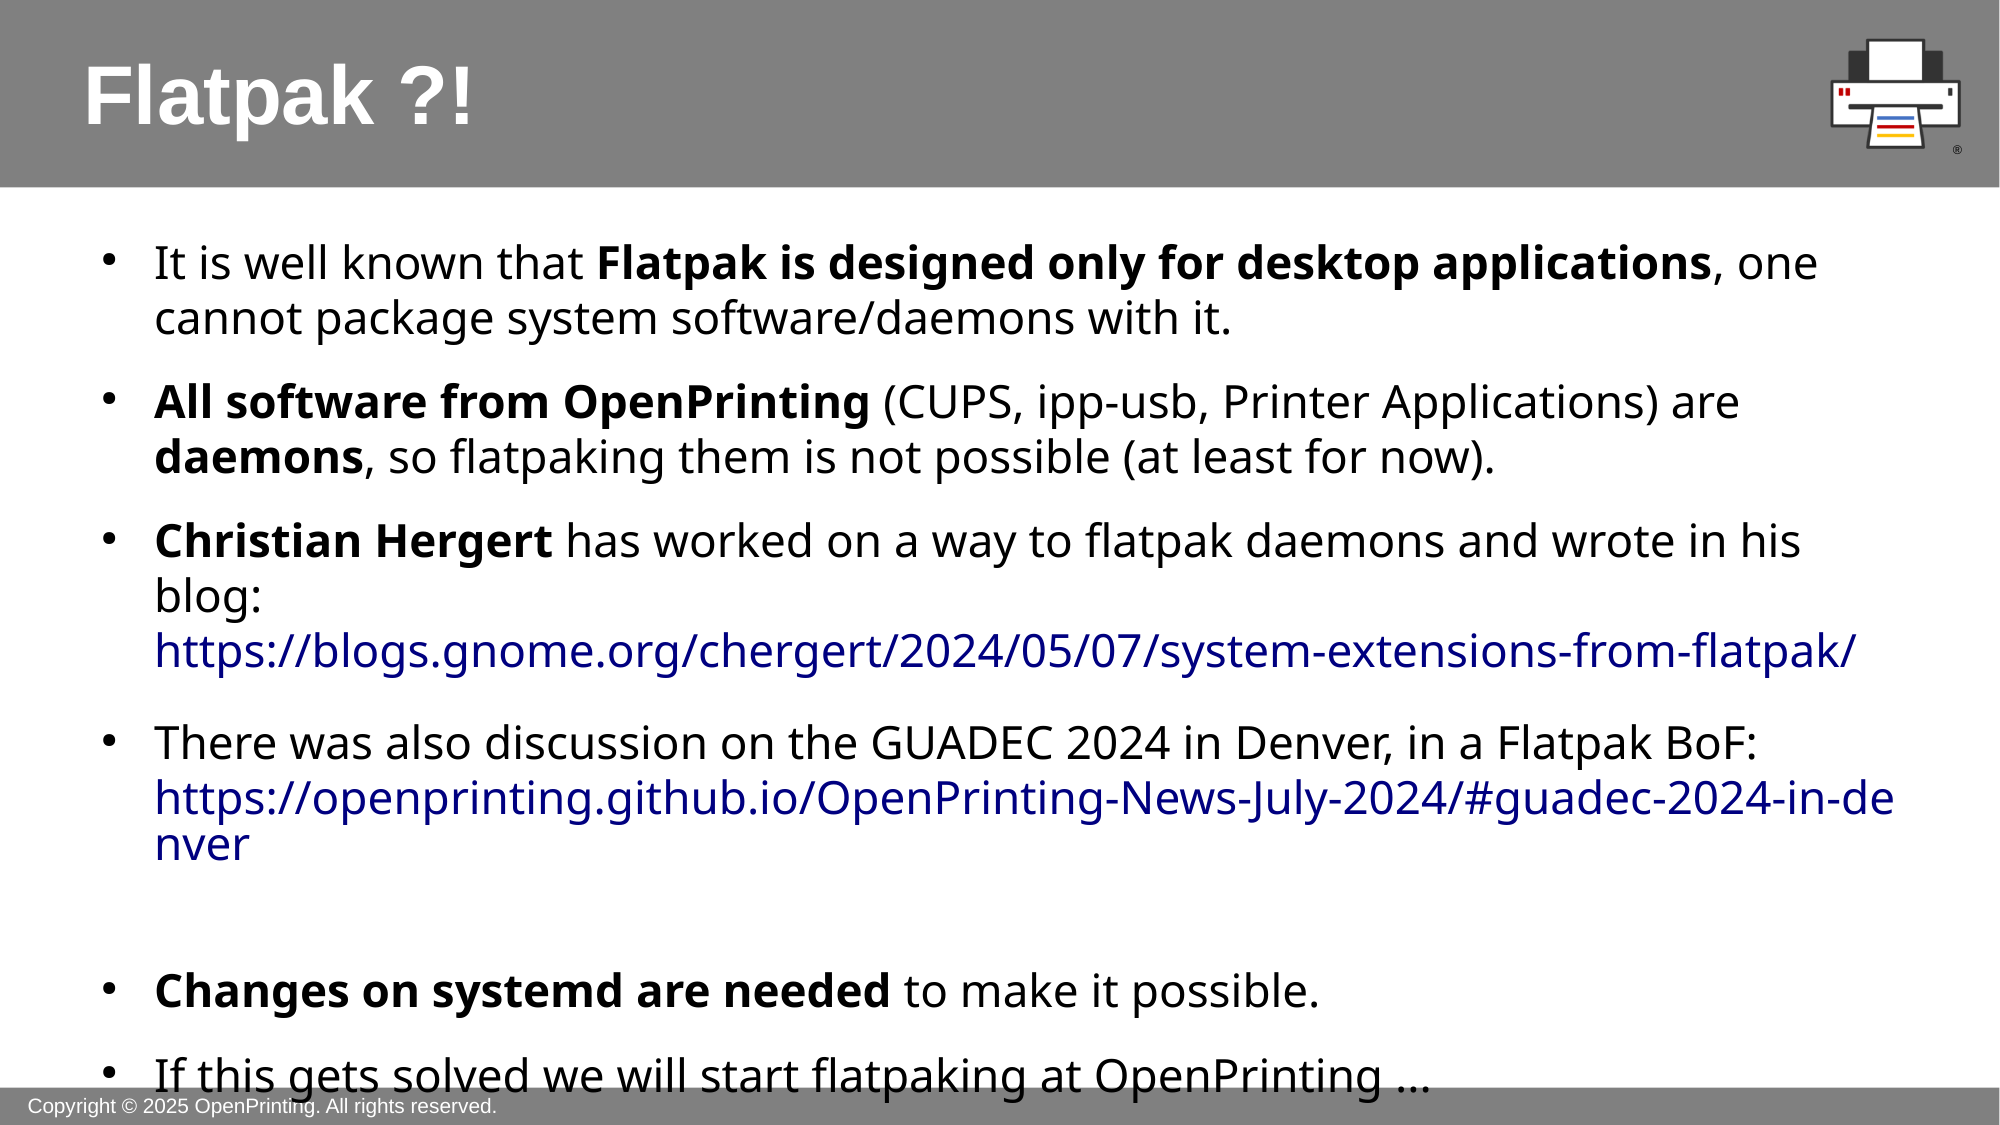

Flatpak ?!
# It is well known that Flatpak is designed only for desktop applications, one cannot package system software/daemons with it.
All software from OpenPrinting (CUPS, ipp-usb, Printer Applications) are daemons, so flatpaking them is not possible (at least for now).
Christian Hergert has worked on a way to flatpak daemons and wrote in his blog:
https://blogs.gnome.org/chergert/2024/05/07/system-extensions-from-flatpak/
There was also discussion on the GUADEC 2024 in Denver, in a Flatpak BoF:
https://openprinting.github.io/OpenPrinting-News-July-2024/#guadec-2024-in-denver
Changes on systemd are needed to make it possible.
If this gets solved we will start flatpaking at OpenPrinting ...